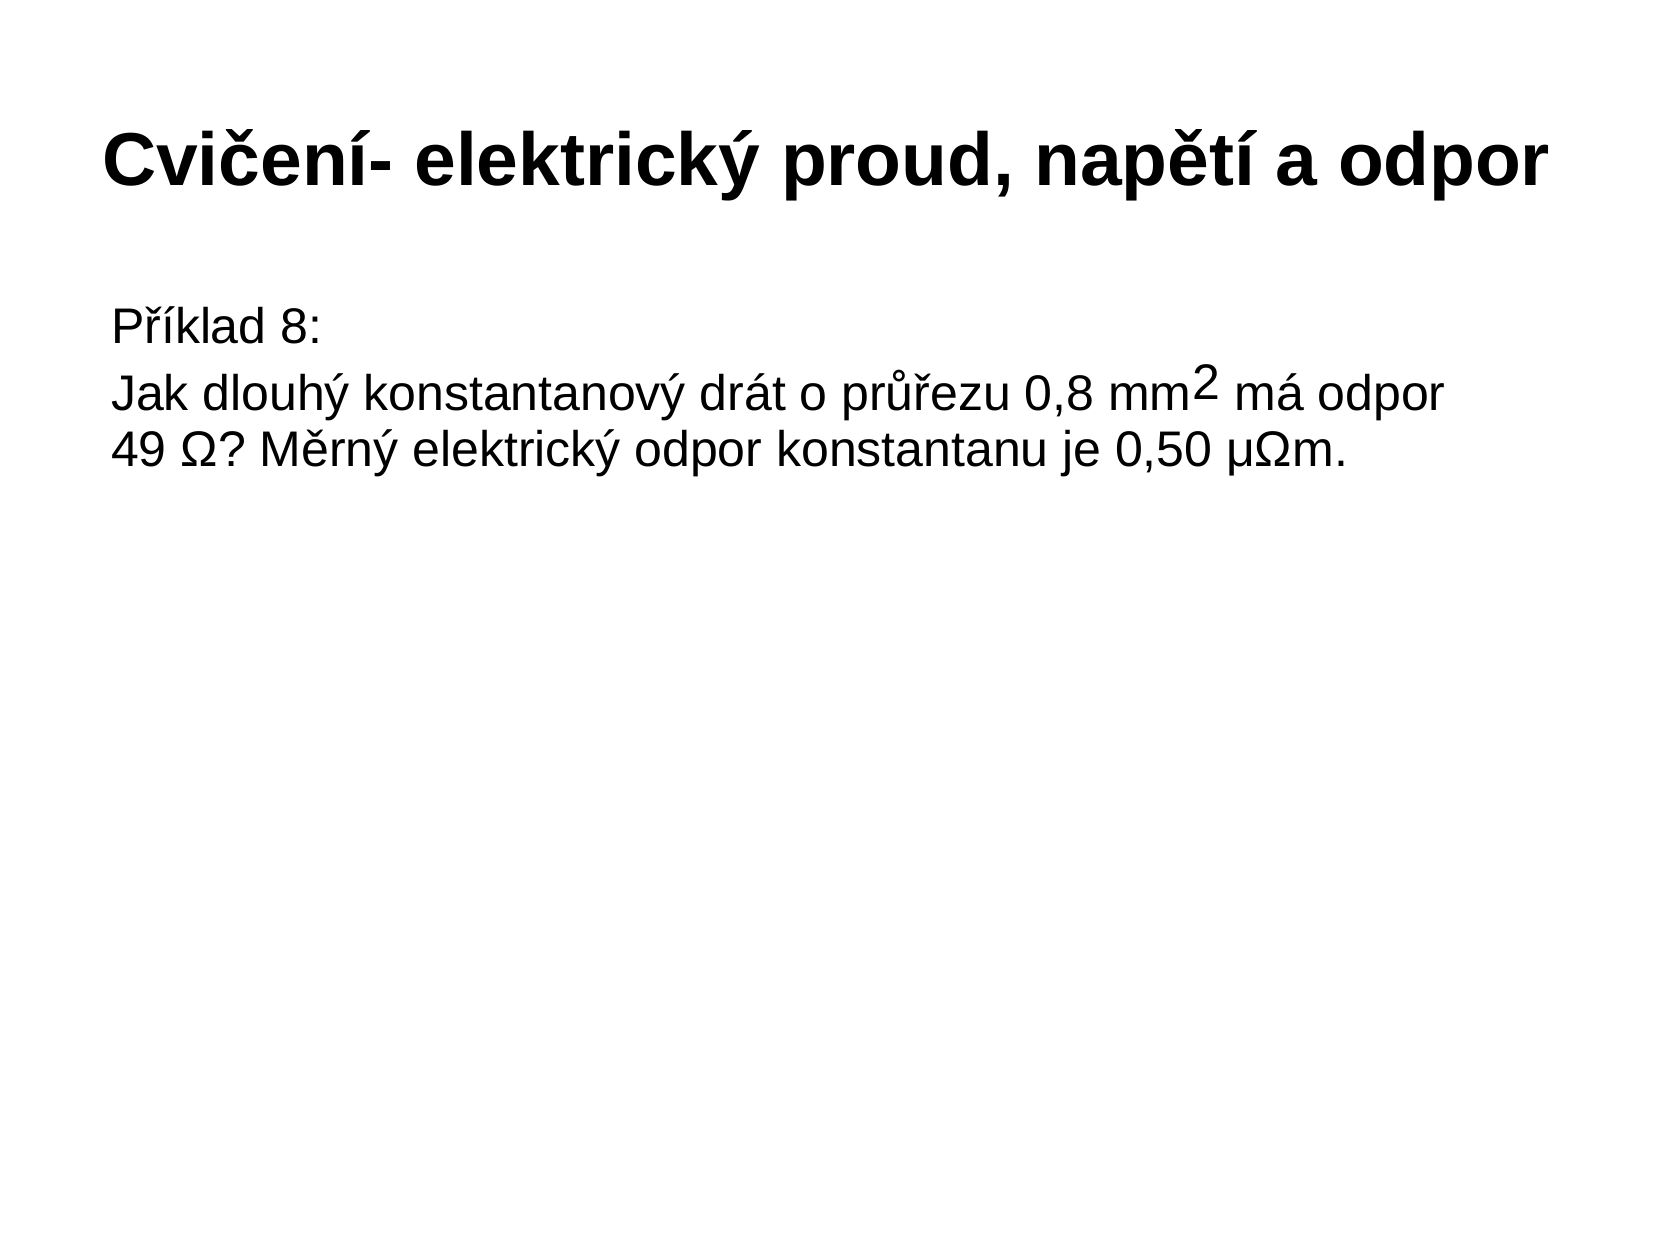

# Cvičení- elektrický proud, napětí a odpor
Příklad 8:
Jak dlouhý konstantanový drát o průřezu 0,8 mm2 má odpor
49 Ω? Měrný elektrický odpor konstantanu je 0,50 μΩm.